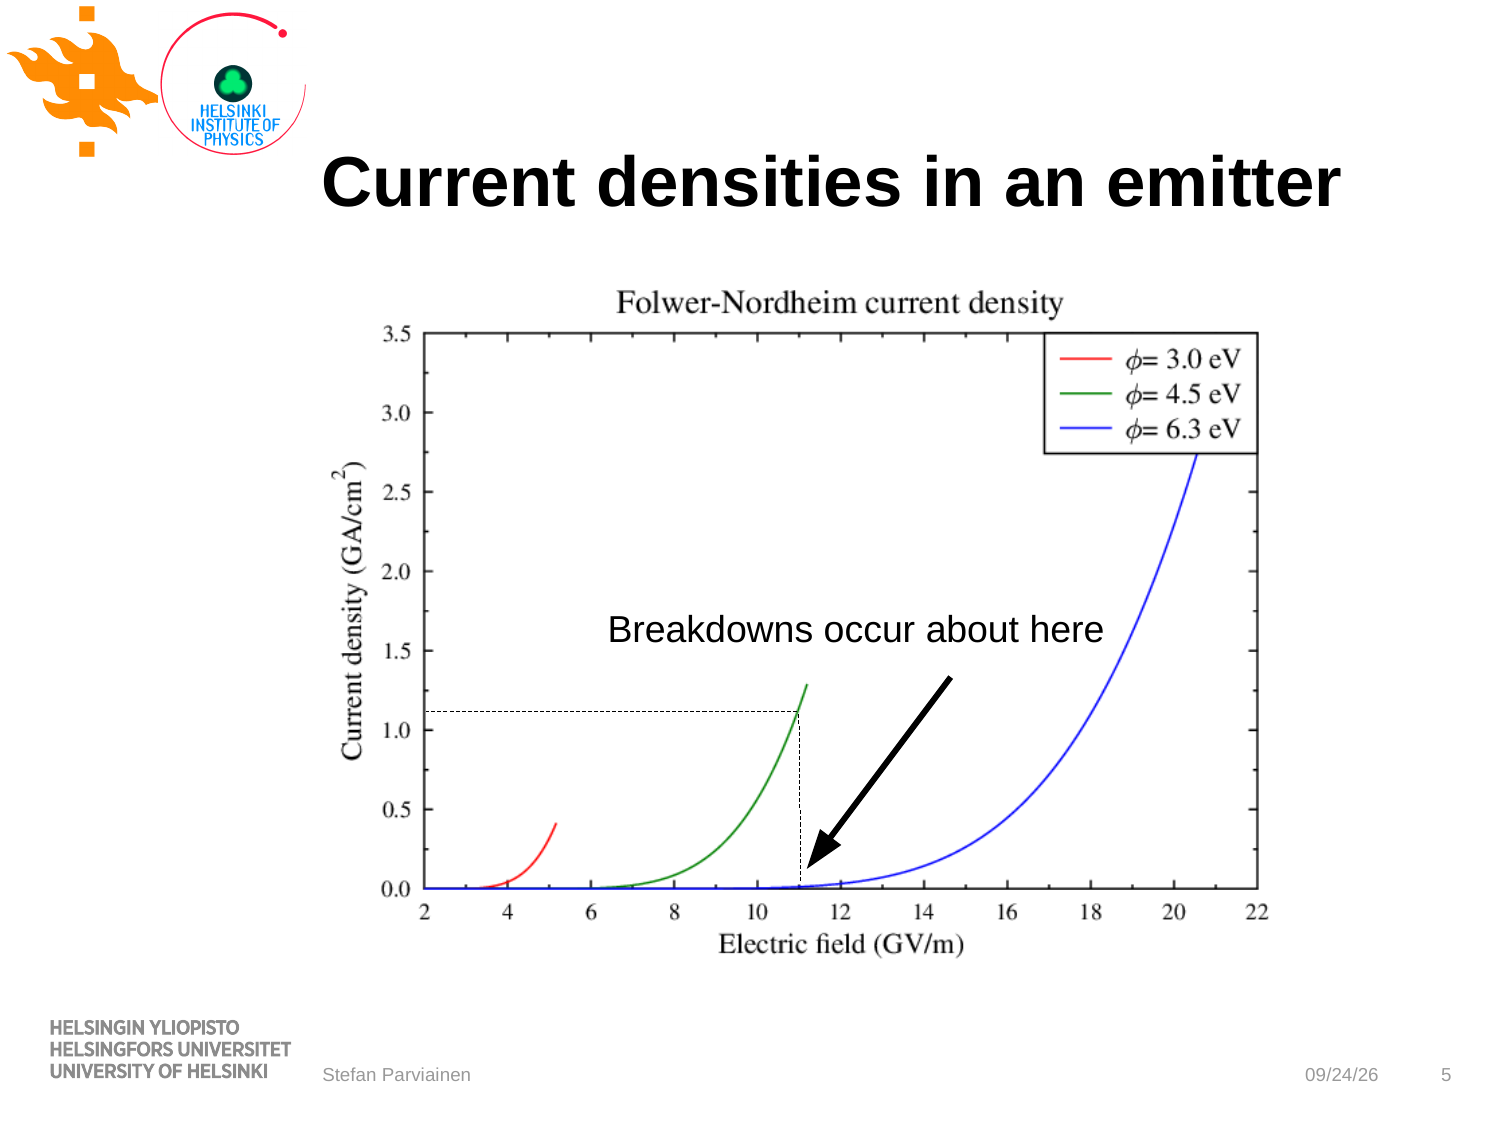

# Current densities in an emitter
Breakdowns occur about here
Stefan Parviainen
5